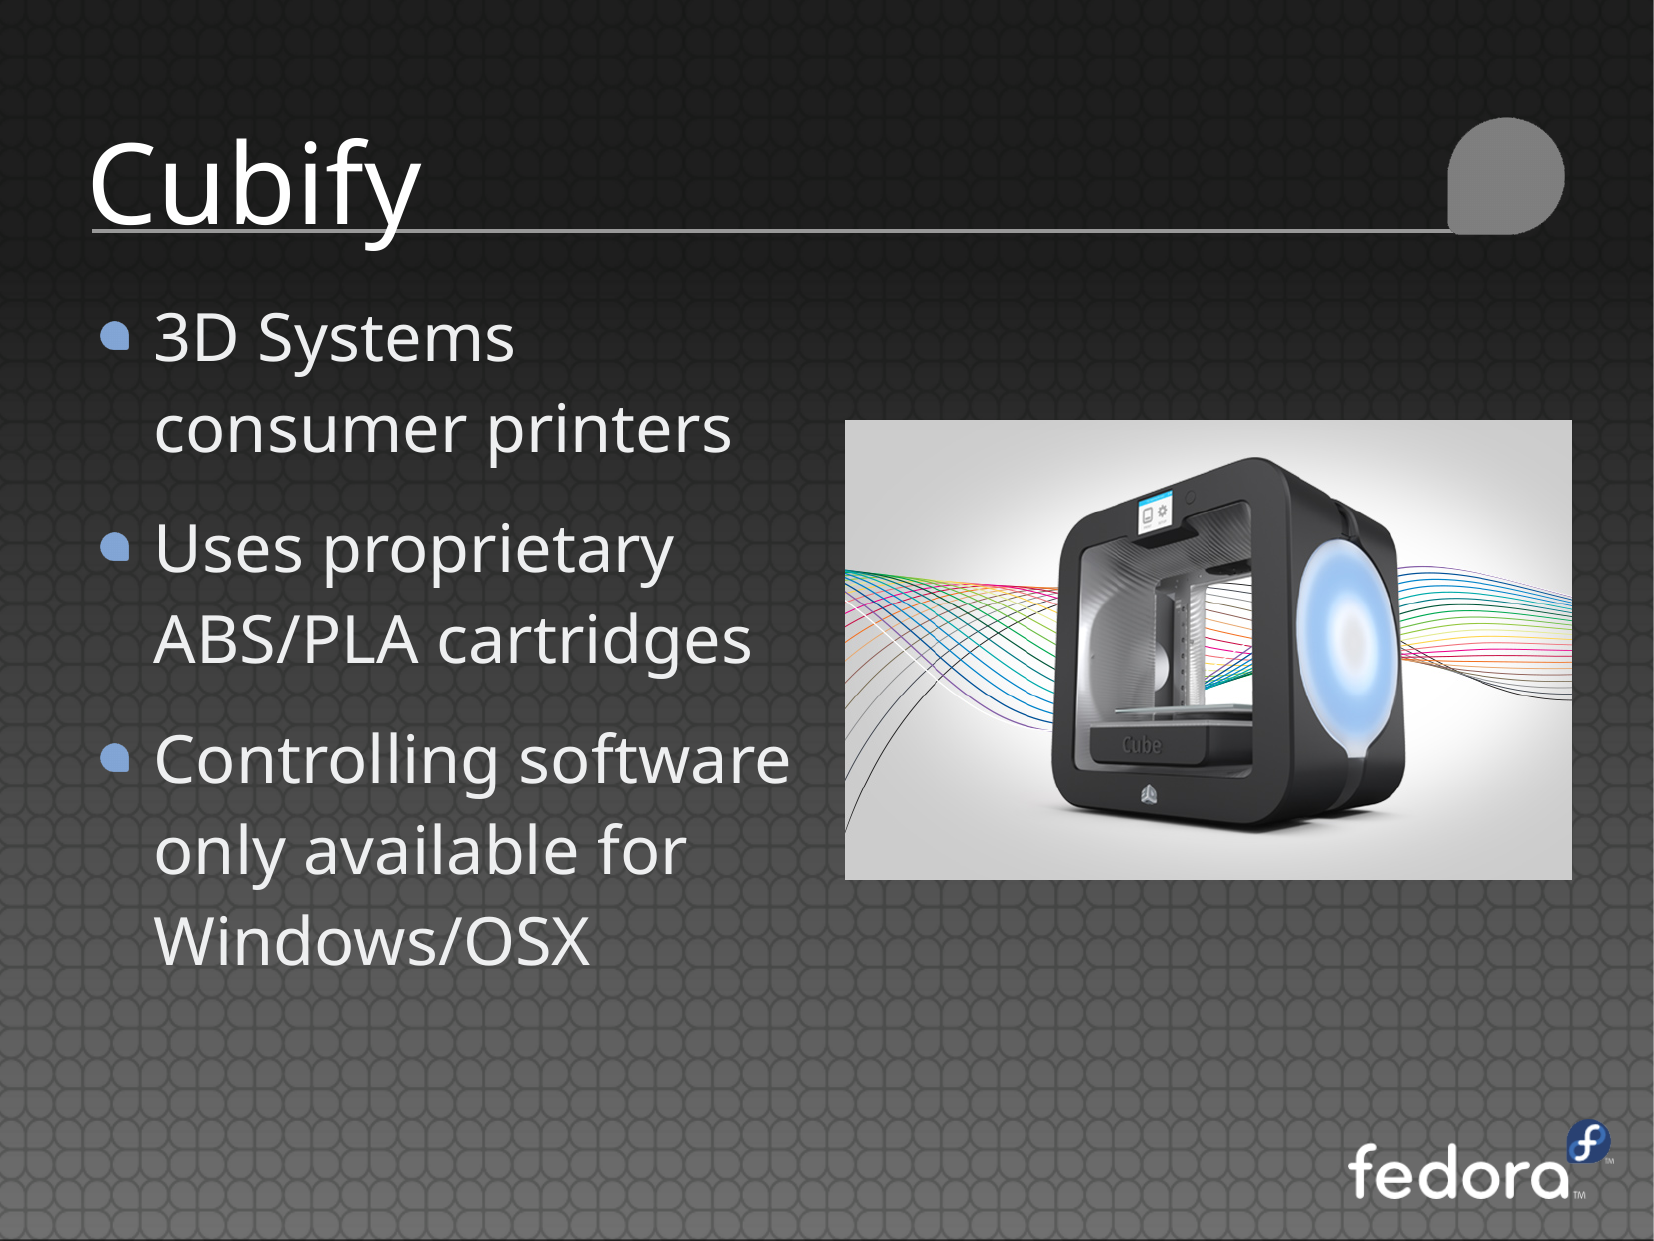

# Cubify
3D Systems consumer printers
Uses proprietary ABS/PLA cartridges
Controlling software only available for Windows/OSX